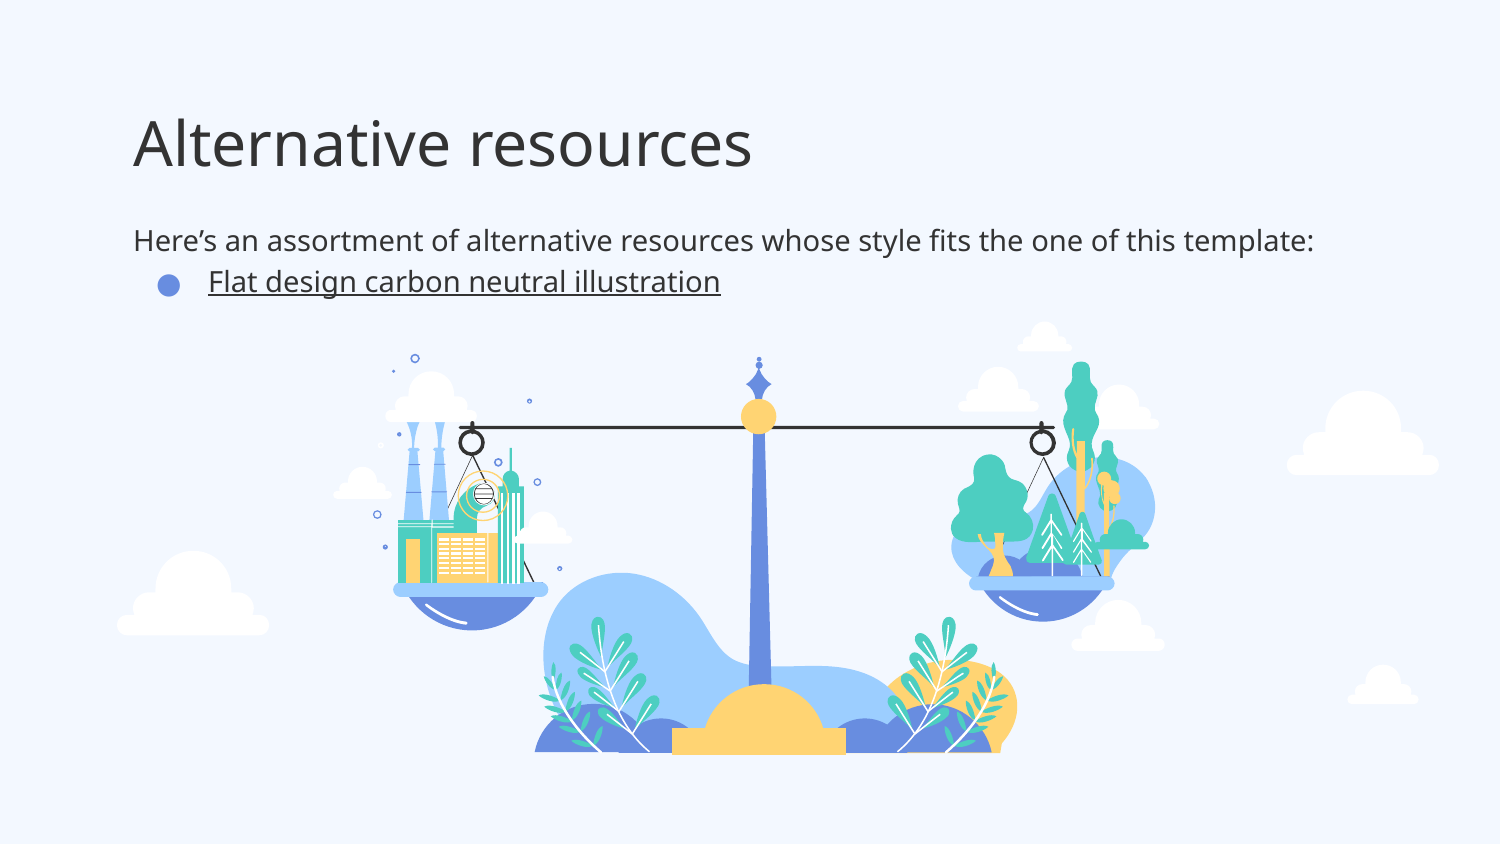

Alternative resources
# Here’s an assortment of alternative resources whose style fits the one of this template:
Flat design carbon neutral illustration